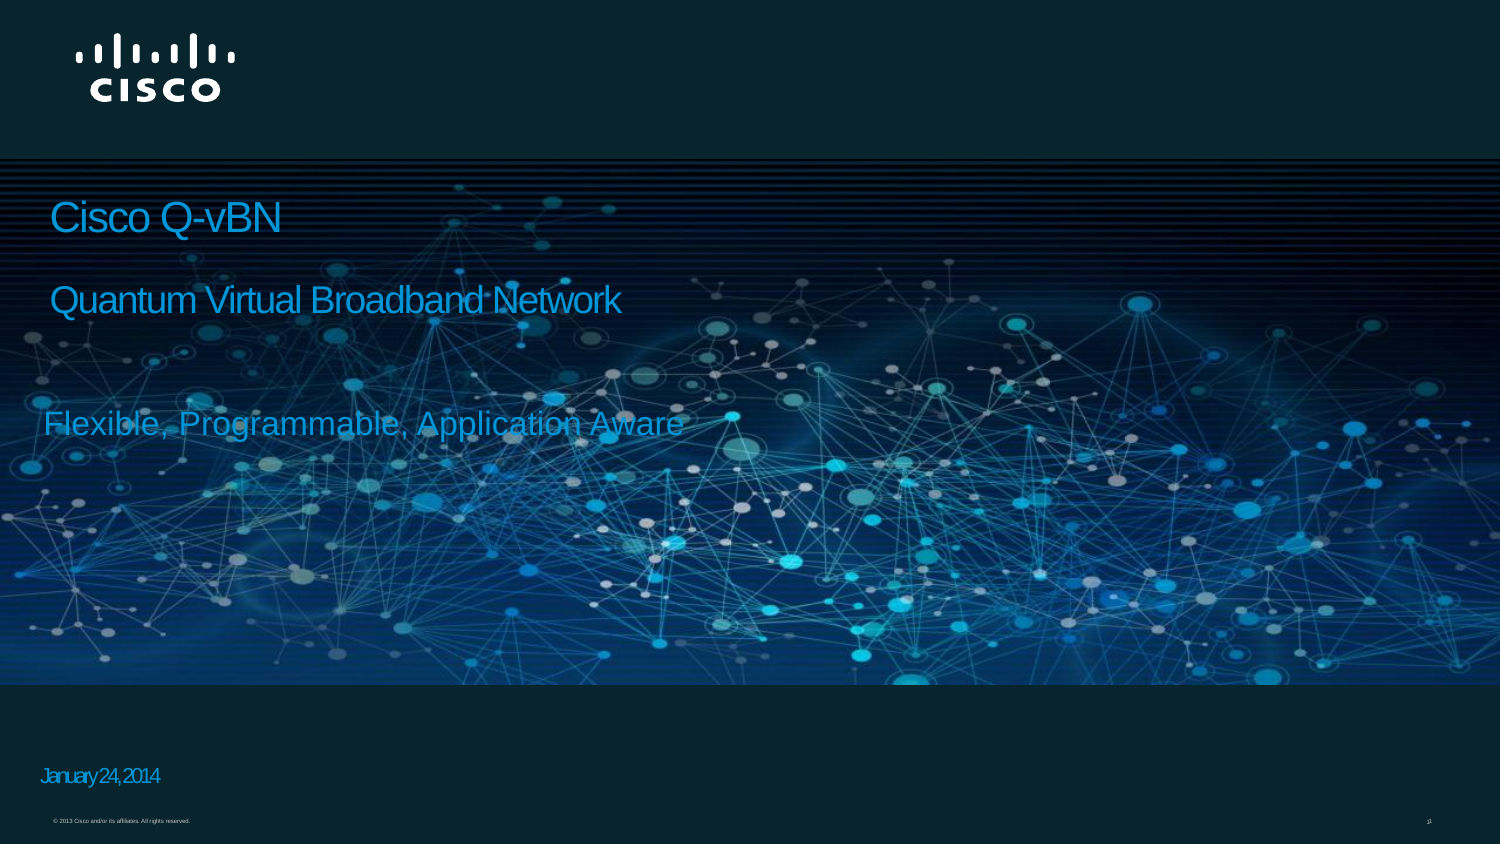

# Cisco Q-vBN Quantum Virtual Broadband Network
Flexible, Programmable, Application Aware
January 24, 2014